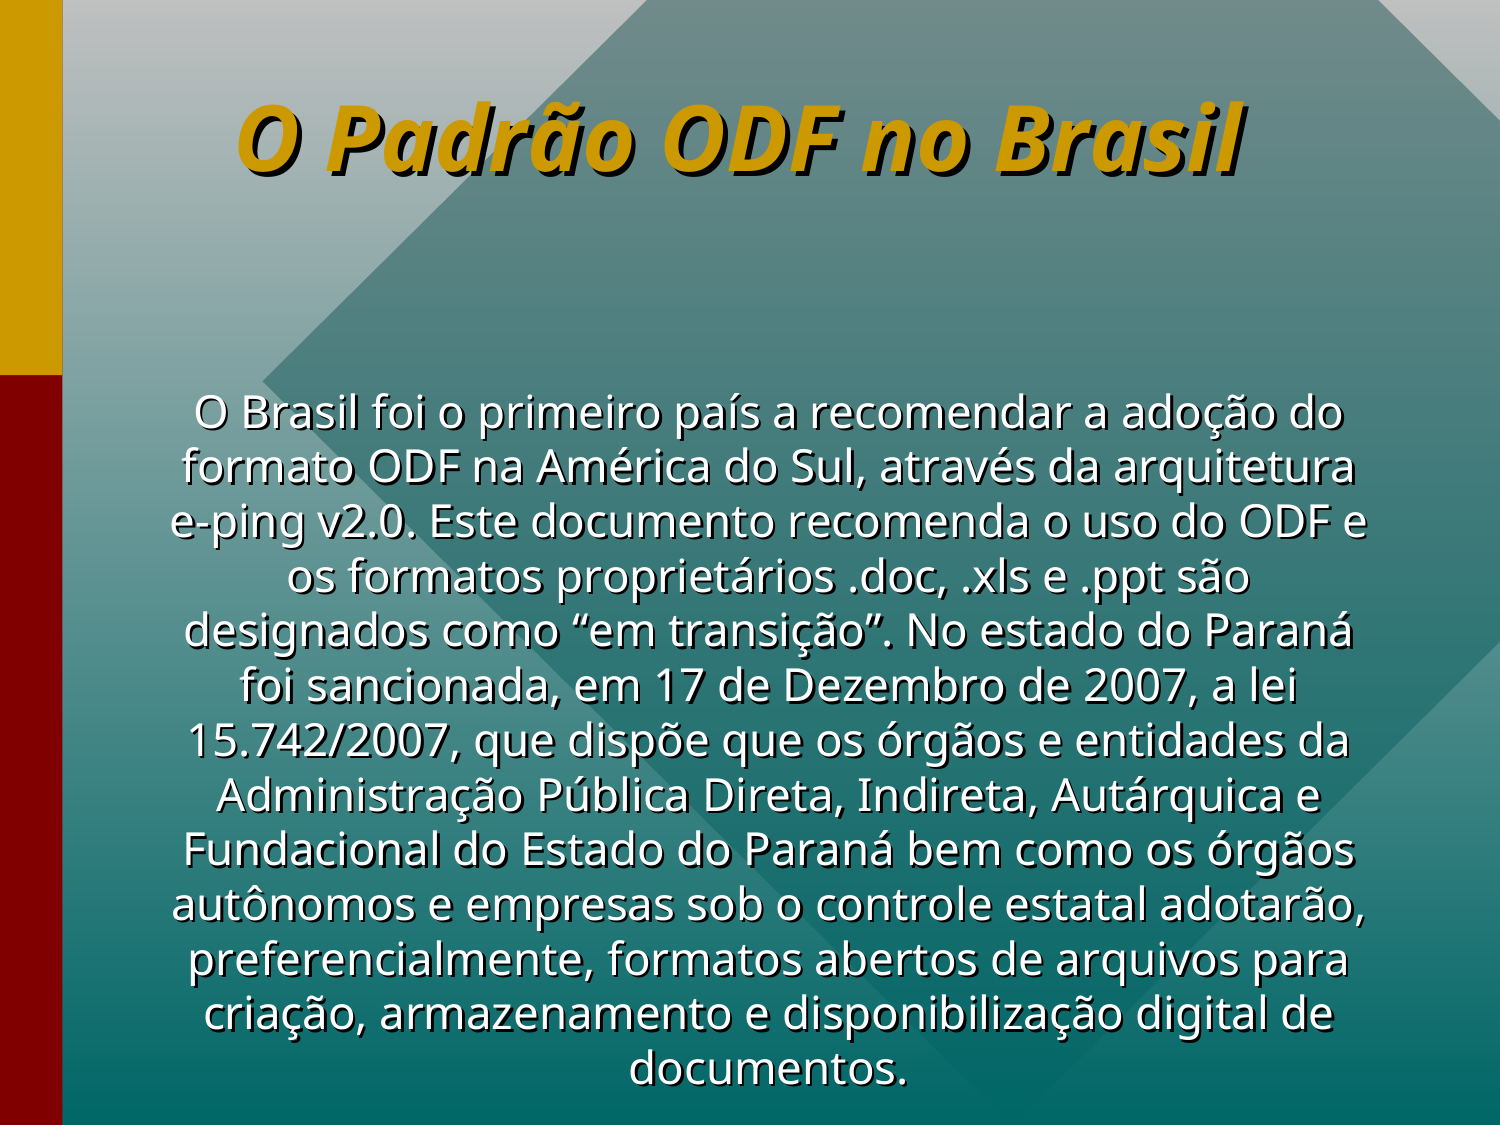

# O Padrão ODF no Brasil
O Brasil foi o primeiro país a recomendar a adoção do formato ODF na América do Sul, através da arquitetura e-ping v2.0. Este documento recomenda o uso do ODF e os formatos proprietários .doc, .xls e .ppt são designados como “em transição”. No estado do Paraná foi sancionada, em 17 de Dezembro de 2007, a lei 15.742/2007, que dispõe que os órgãos e entidades da Administração Pública Direta, Indireta, Autárquica e Fundacional do Estado do Paraná bem como os órgãos autônomos e empresas sob o controle estatal adotarão, preferencialmente, formatos abertos de arquivos para criação, armazenamento e disponibilização digital de documentos.